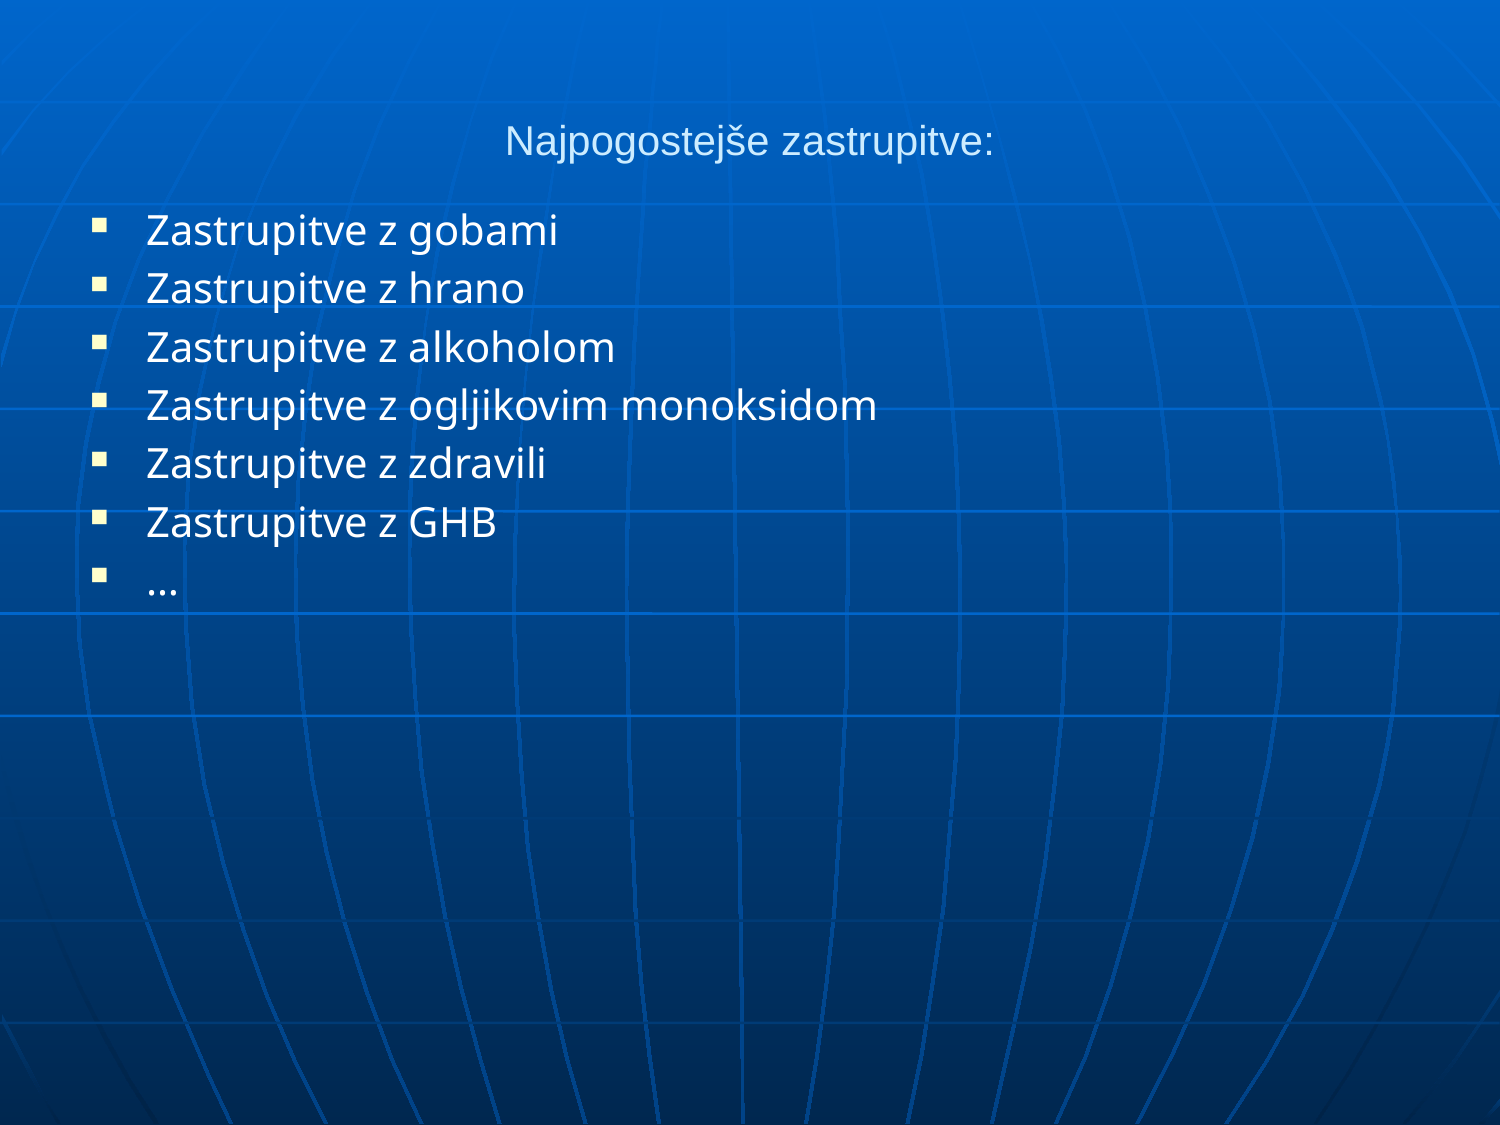

# Najpogostejše zastrupitve:
Zastrupitve z gobami
Zastrupitve z hrano
Zastrupitve z alkoholom
Zastrupitve z ogljikovim monoksidom
Zastrupitve z zdravili
Zastrupitve z GHB
…